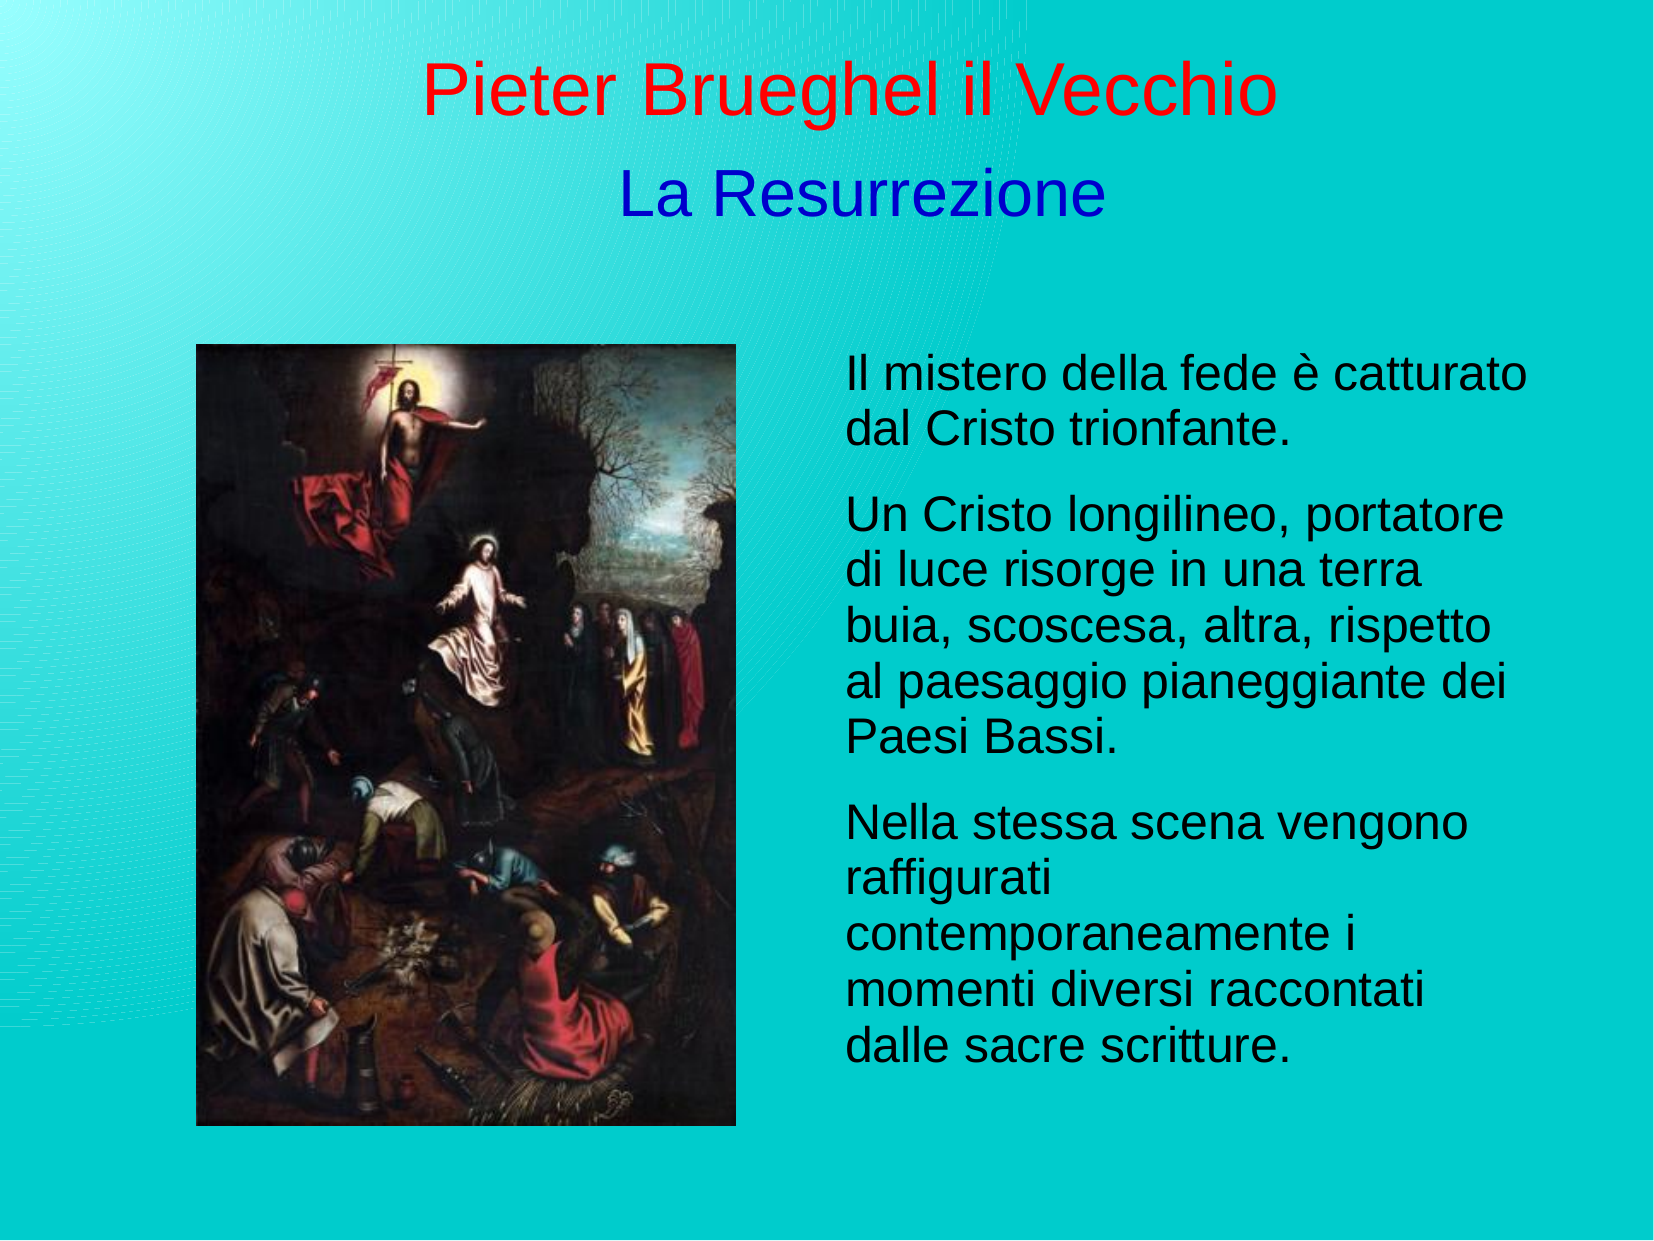

# Pieter Brueghel il Vecchio La Resurrezione
Il mistero della fede è catturato dal Cristo trionfante.
Un Cristo longilineo, portatore di luce risorge in una terra buia, scoscesa, altra, rispetto al paesaggio pianeggiante dei Paesi Bassi.
Nella stessa scena vengono raffigurati contemporaneamente i momenti diversi raccontati dalle sacre scritture.